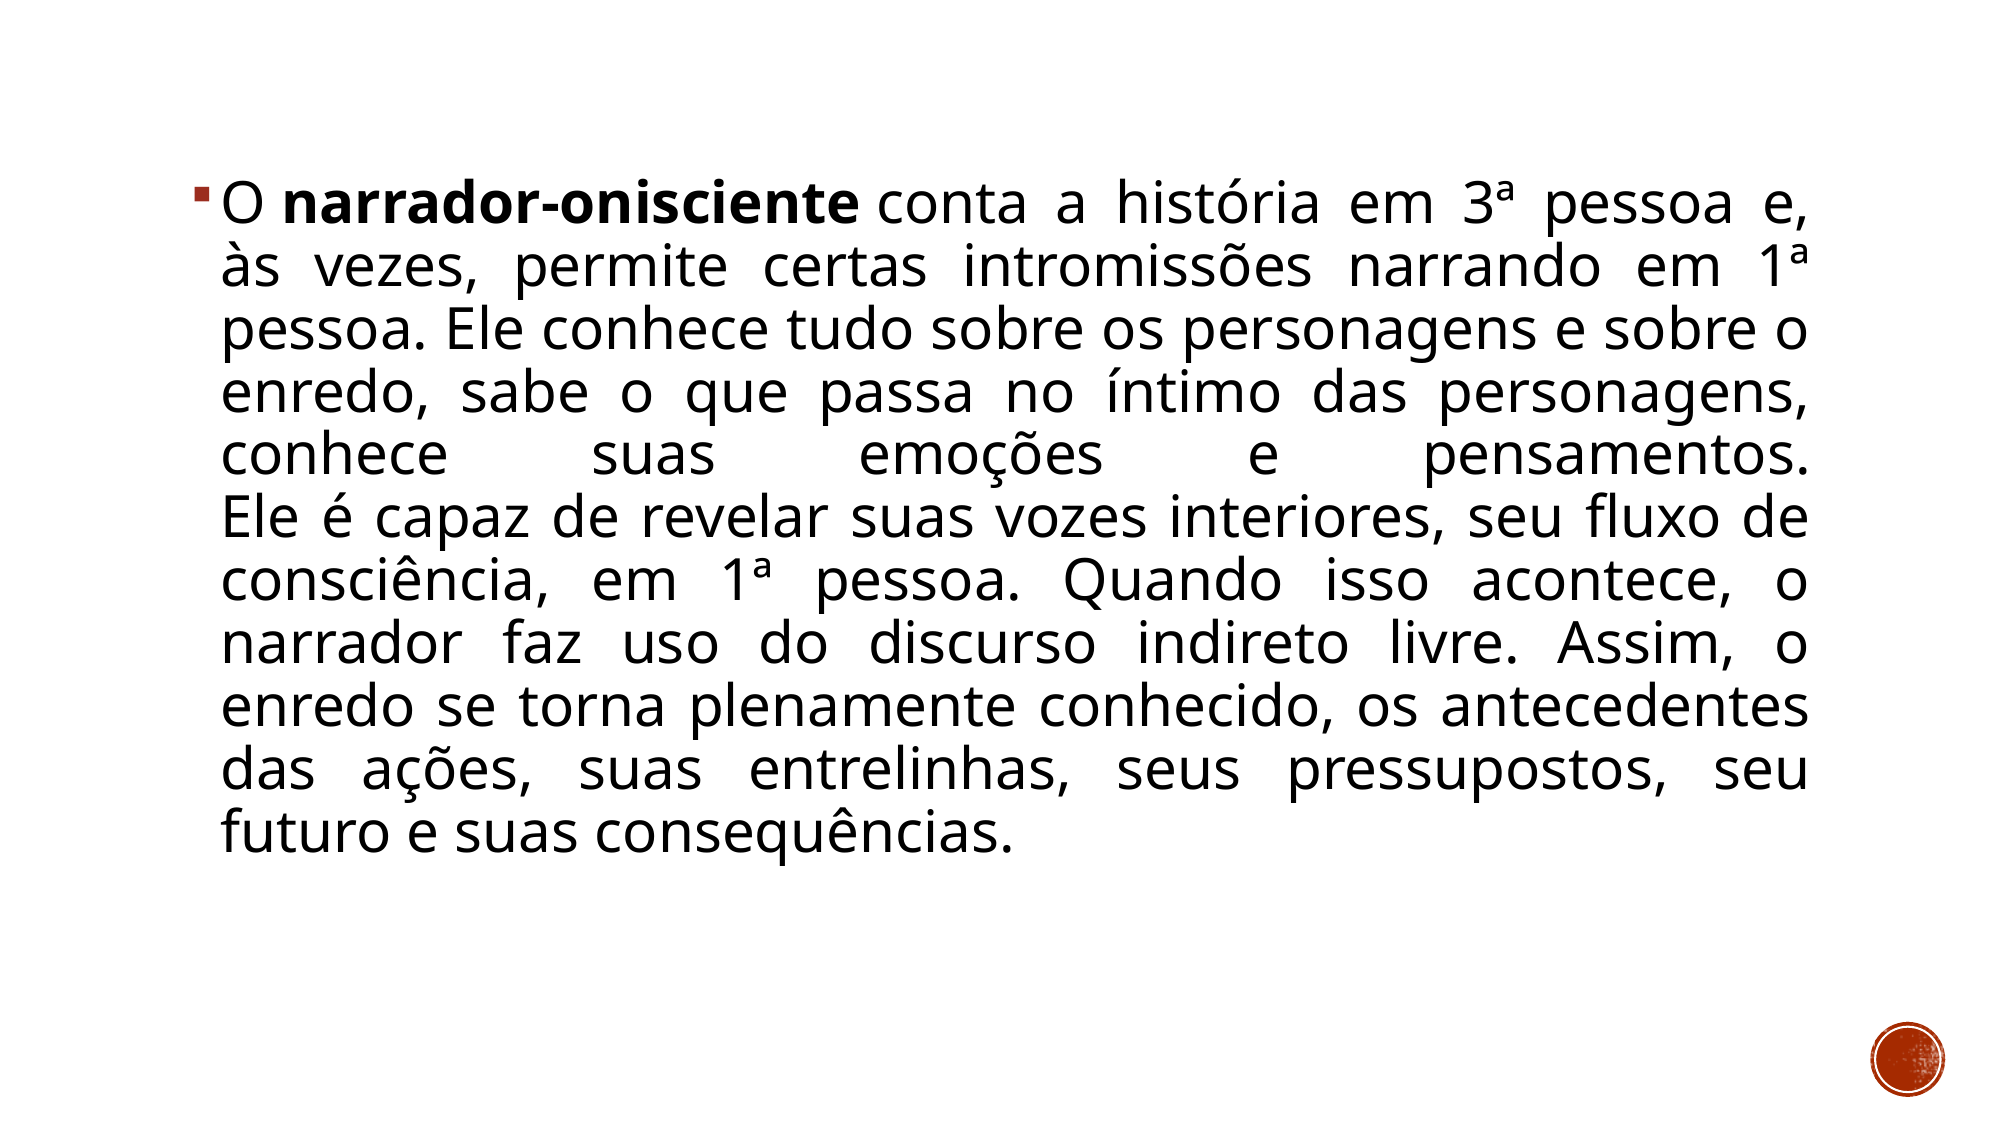

# O narrador-onisciente conta a história em 3ª pessoa e, às vezes, permite certas intromissões narrando em 1ª pessoa. Ele conhece tudo sobre os personagens e sobre o enredo, sabe o que passa no íntimo das personagens, conhece suas emoções e pensamentos. Ele é capaz de revelar suas vozes interiores, seu fluxo de consciência, em 1ª pessoa. Quando isso acontece, o narrador faz uso do discurso indireto livre. Assim, o enredo se torna plenamente conhecido, os antecedentes das ações, suas entrelinhas, seus pressupostos, seu futuro e suas consequências.